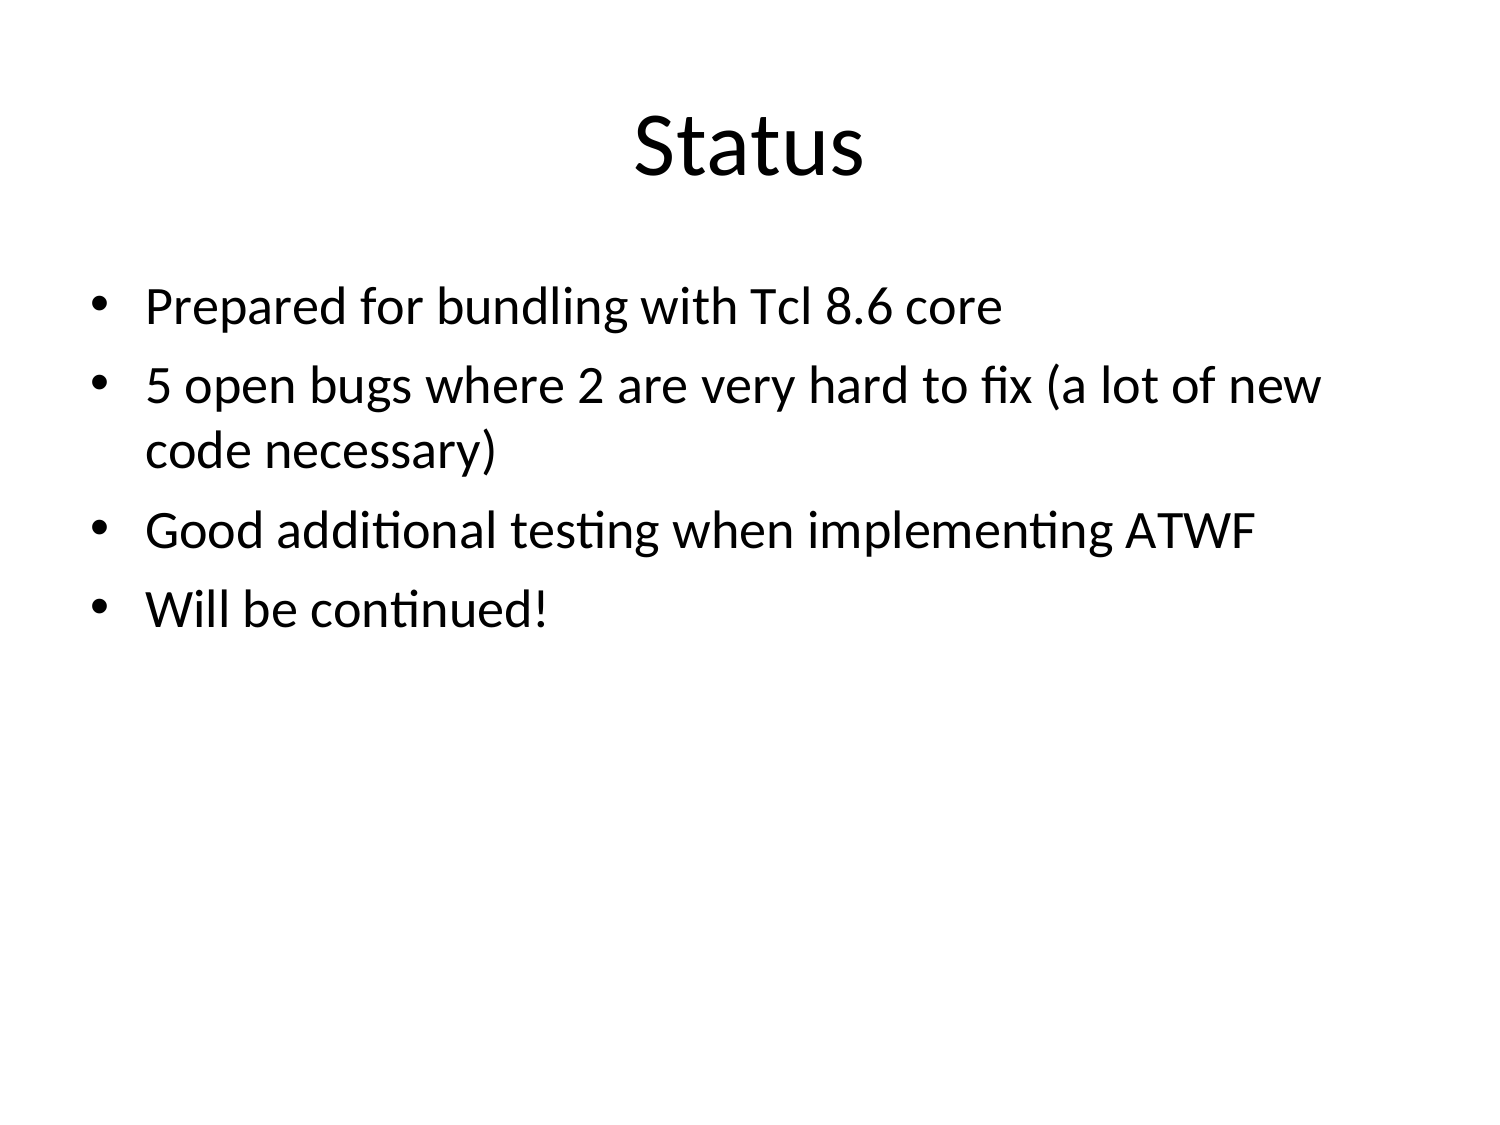

Status
Prepared for bundling with Tcl 8.6 core
5 open bugs where 2 are very hard to fix (a lot of new code necessary)
Good additional testing when implementing ATWF
Will be continued!‏